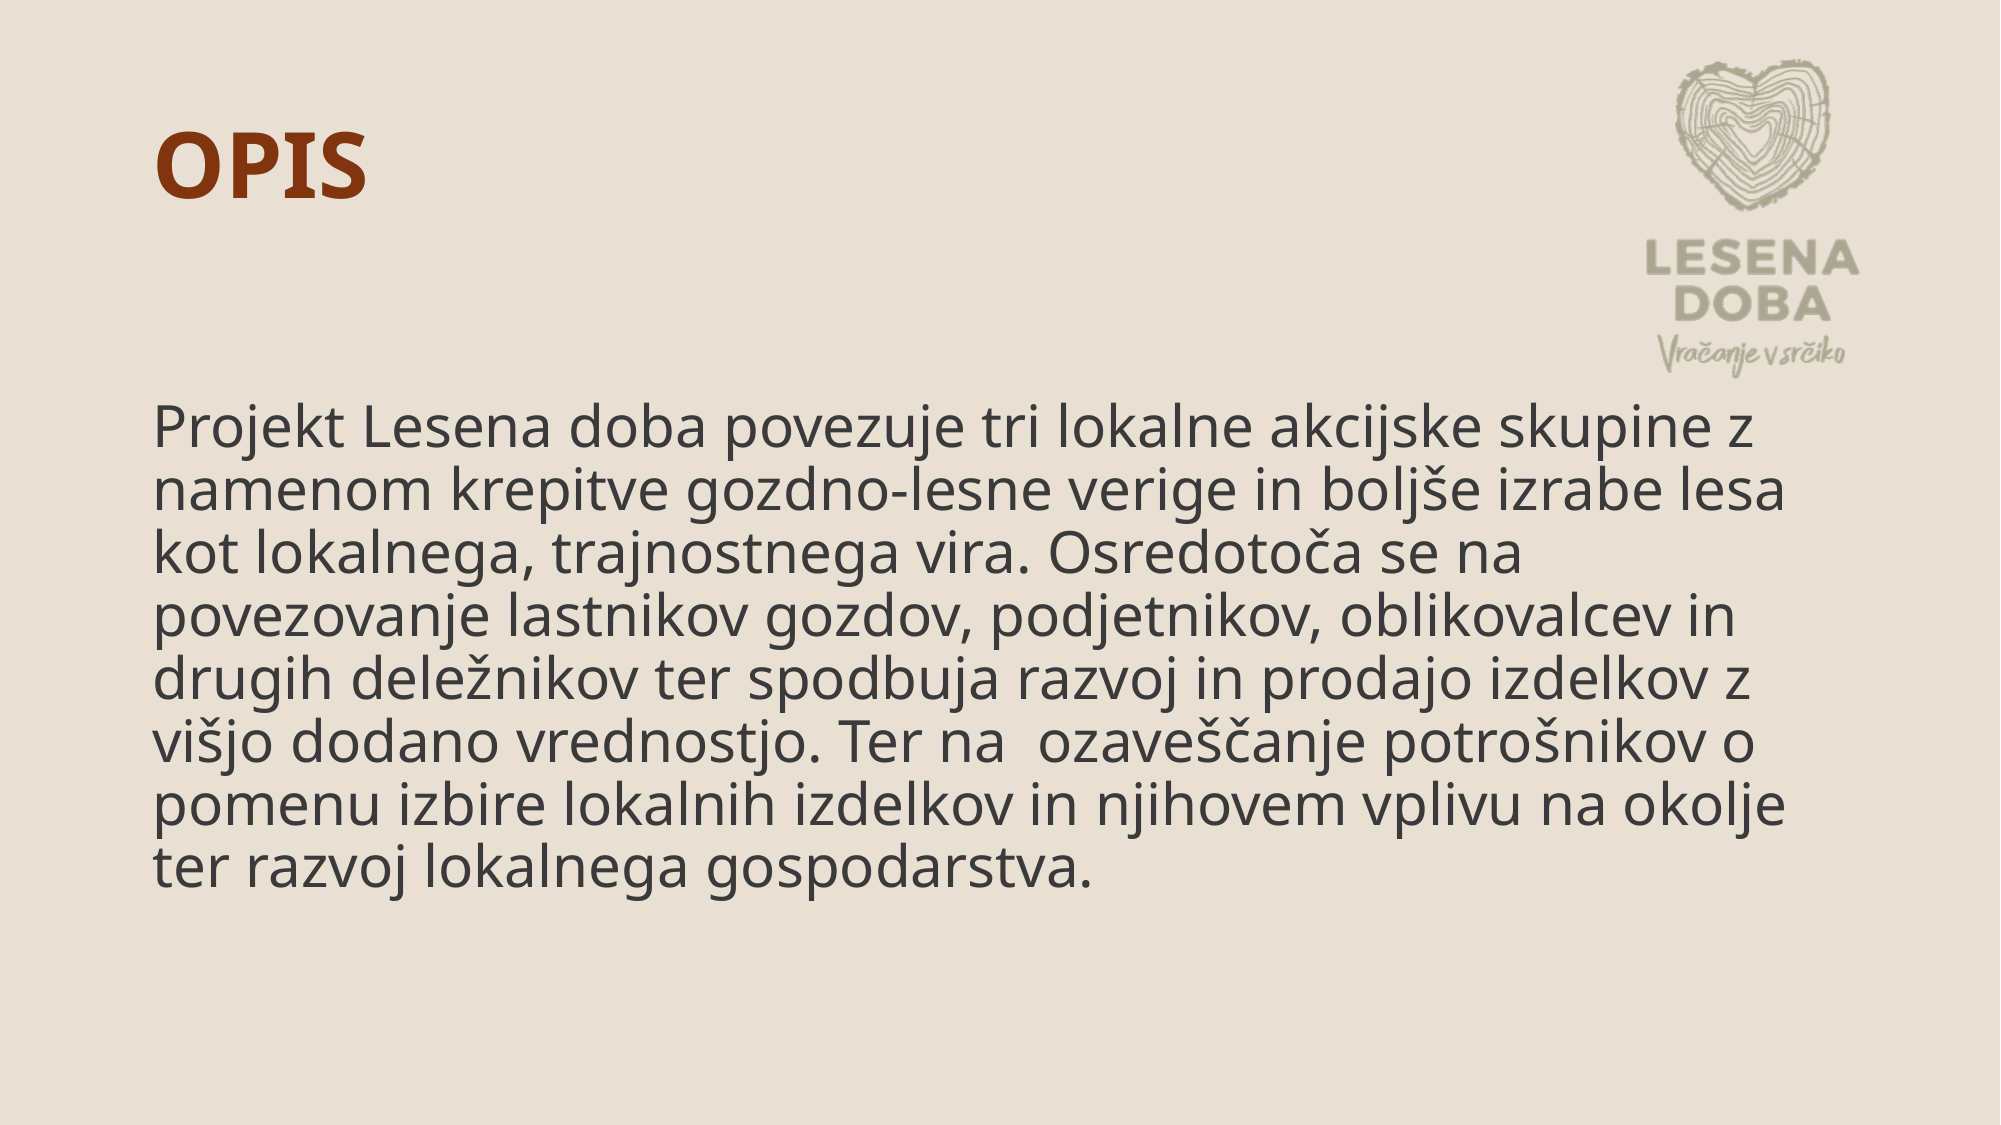

# OPIS
Projekt Lesena doba povezuje tri lokalne akcijske skupine z namenom krepitve gozdno-lesne verige in boljše izrabe lesa kot lokalnega, trajnostnega vira. Osredotoča se na povezovanje lastnikov gozdov, podjetnikov, oblikovalcev in drugih deležnikov ter spodbuja razvoj in prodajo izdelkov z višjo dodano vrednostjo. Ter na ozaveščanje potrošnikov o pomenu izbire lokalnih izdelkov in njihovem vplivu na okolje ter razvoj lokalnega gospodarstva.